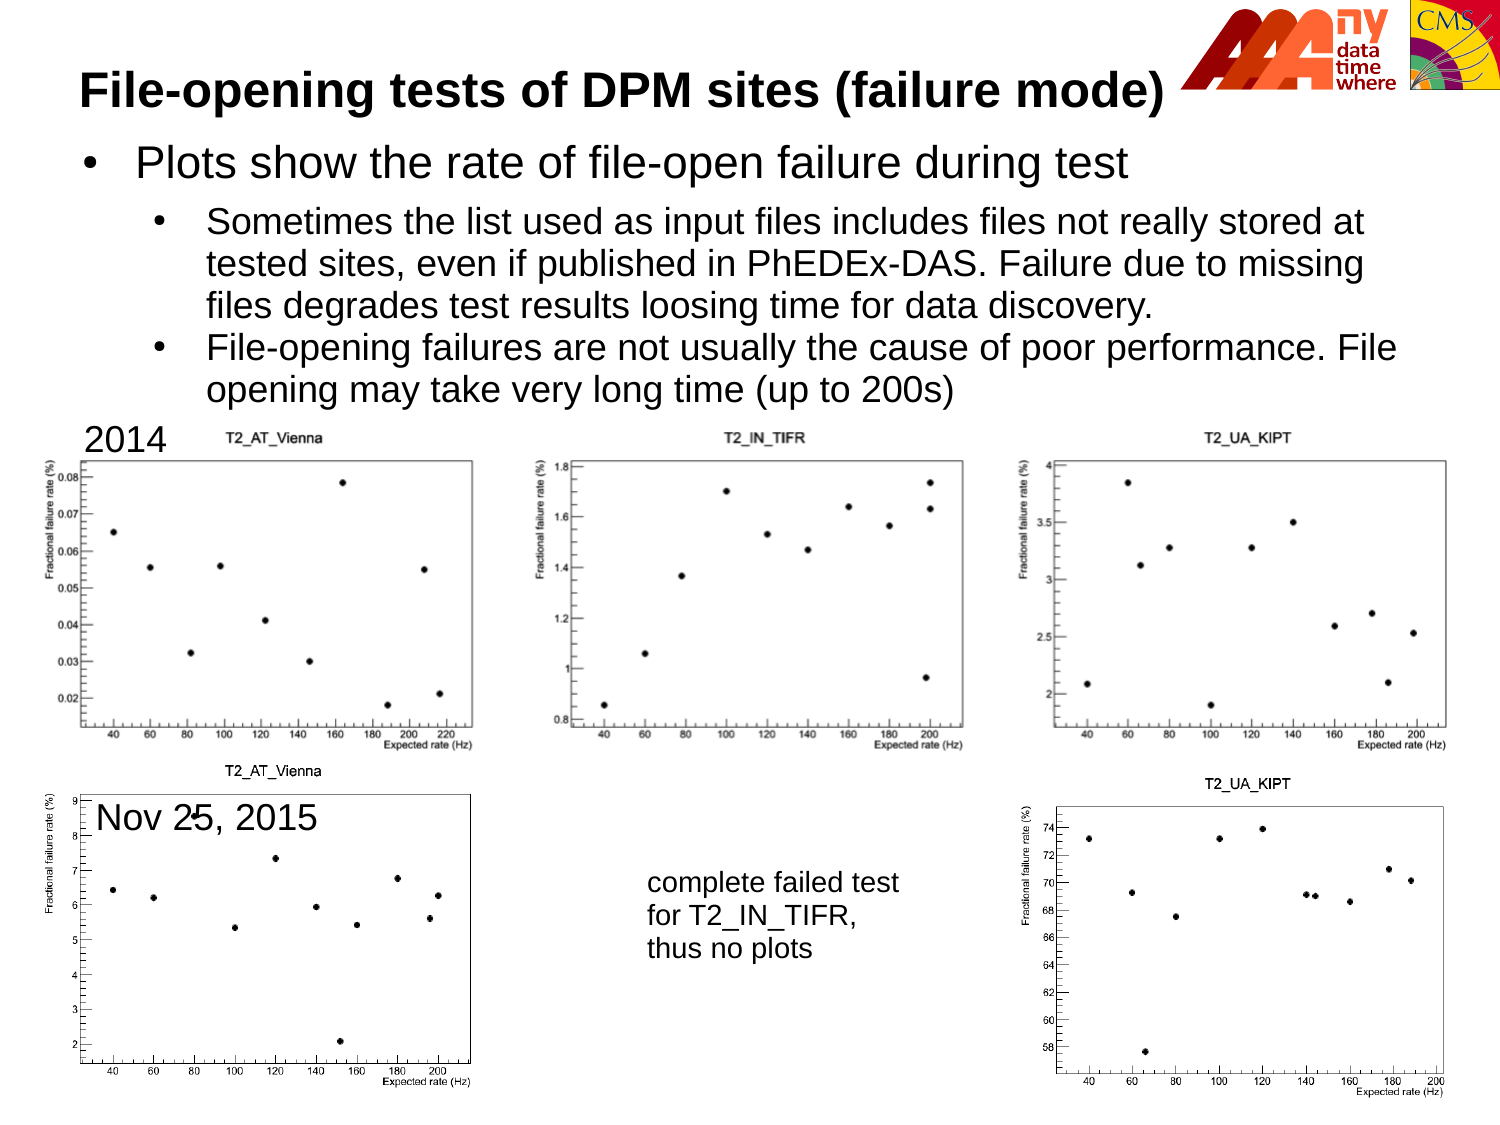

# File-opening tests of DPM sites (failure mode)
Plots show the rate of file-open failure during test
Sometimes the list used as input files includes files not really stored at tested sites, even if published in PhEDEx-DAS. Failure due to missing files degrades test results loosing time for data discovery.
File-opening failures are not usually the cause of poor performance. File opening may take very long time (up to 200s)
2014
Nov 25, 2015
complete failed test
for T2_IN_TIFR,
thus no plots